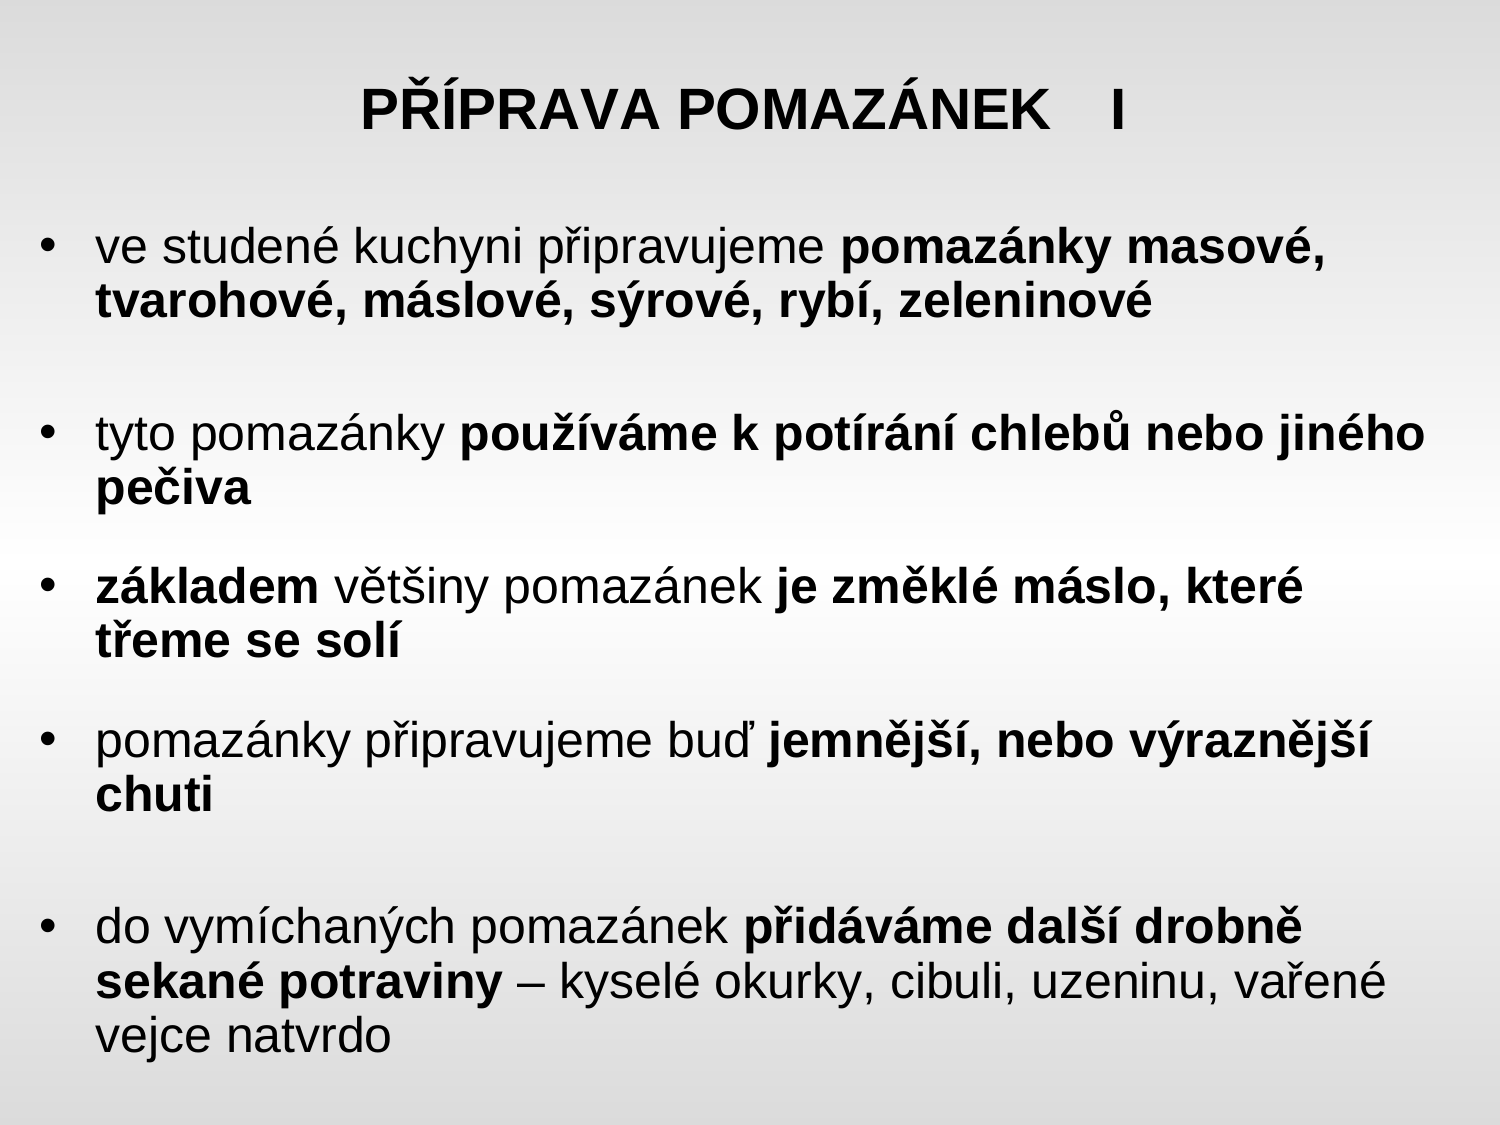

# PŘÍPRAVA POMAZÁNEK	I
ve studené kuchyni připravujeme pomazánky masové, tvarohové, máslové, sýrové, rybí, zeleninové
tyto pomazánky používáme k potírání chlebů nebo jiného pečiva
základem většiny pomazánek je změklé máslo, které třeme se solí
pomazánky připravujeme buď jemnější, nebo výraznější chuti
do vymíchaných pomazánek přidáváme další drobně sekané potraviny – kyselé okurky, cibuli, uzeninu, vařené vejce natvrdo